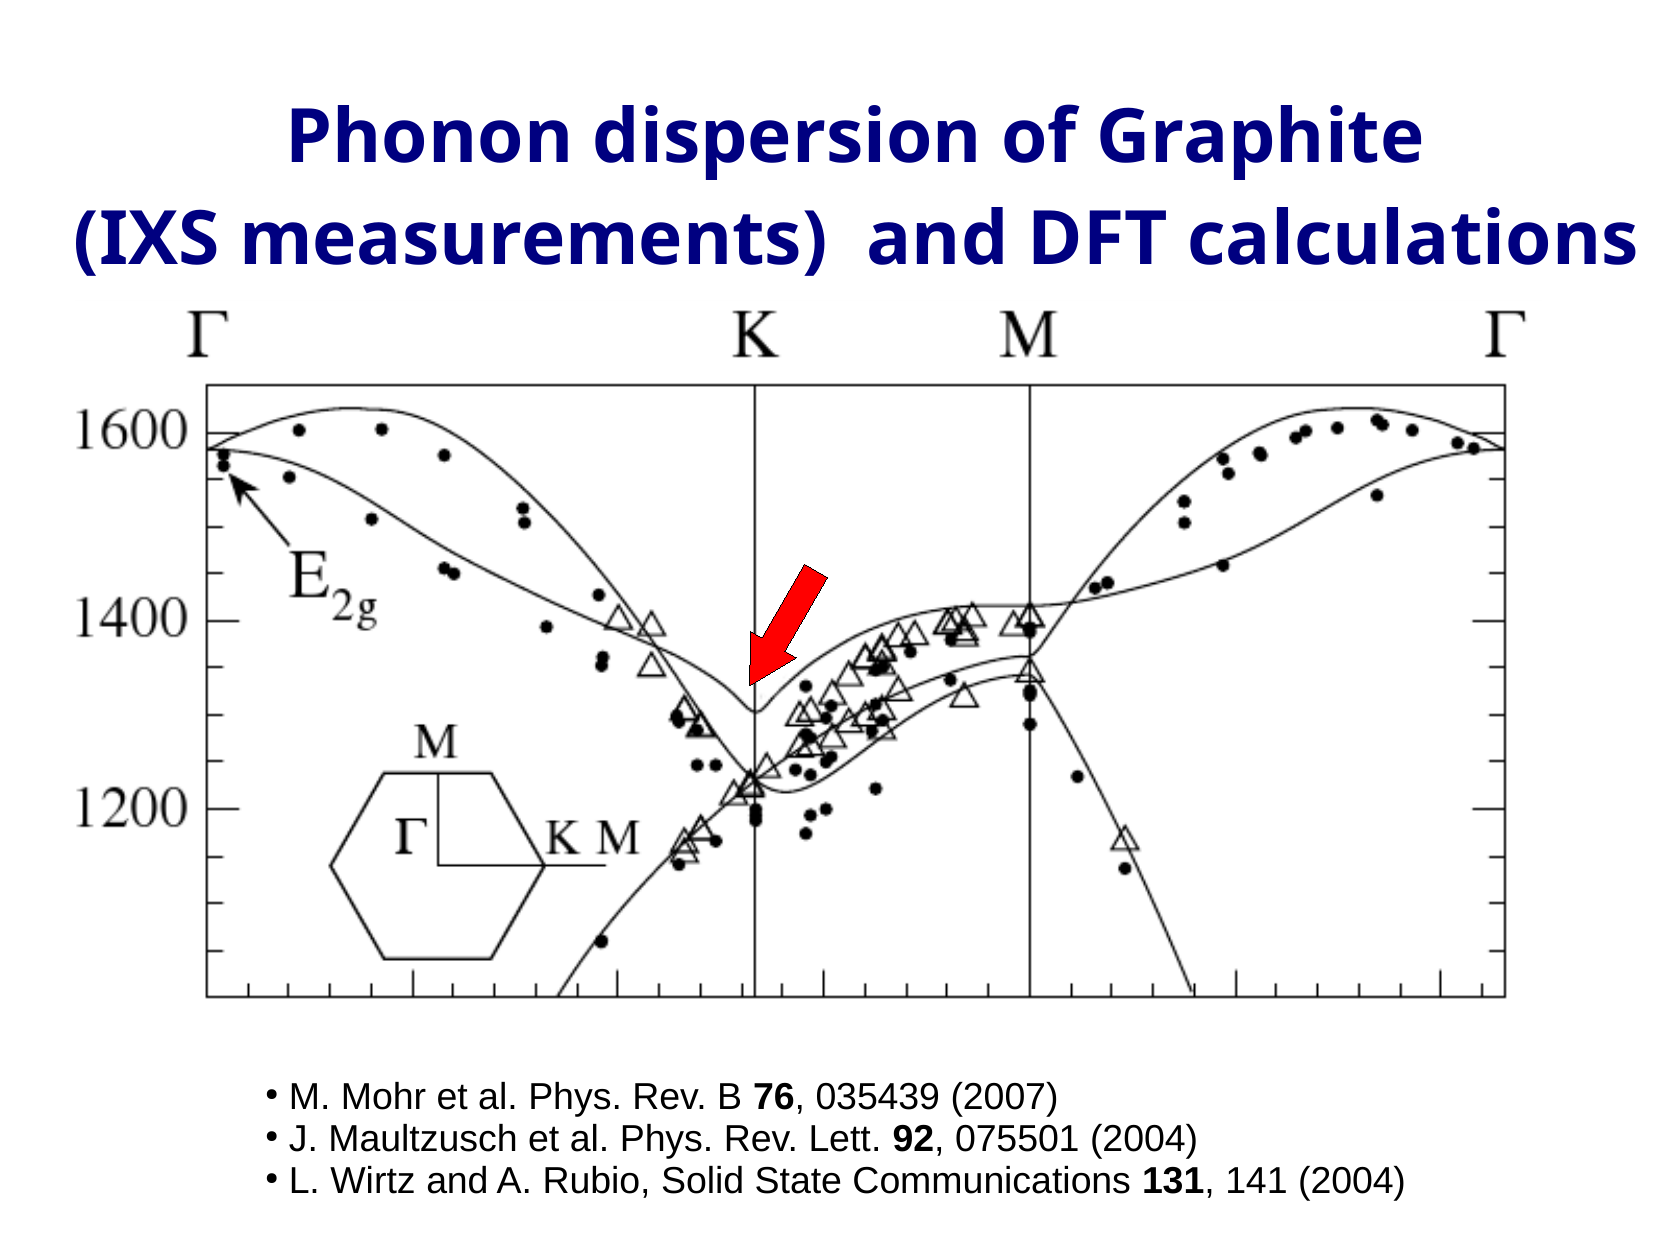

Phonon dispersion of Graphite
(IXS measurements) and DFT calculations
 M. Mohr et al. Phys. Rev. B 76, 035439 (2007)
 J. Maultzusch et al. Phys. Rev. Lett. 92, 075501 (2004)
 L. Wirtz and A. Rubio, Solid State Communications 131, 141 (2004)